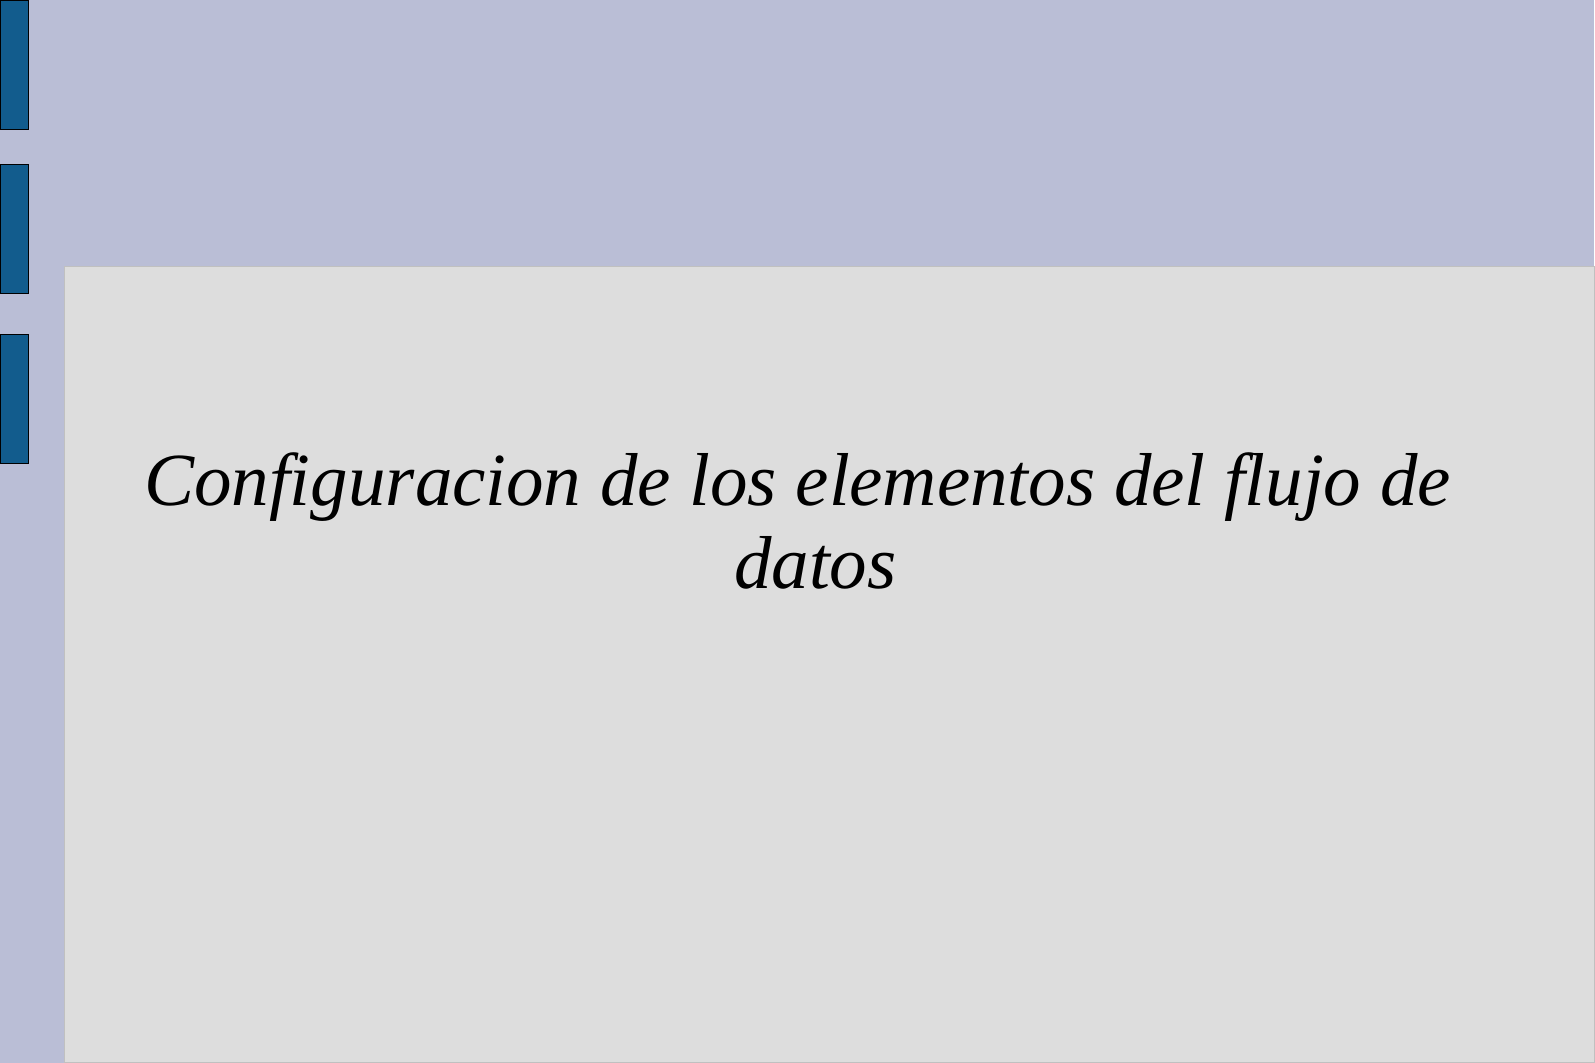

# Configuracion de los elementos del flujo de datos